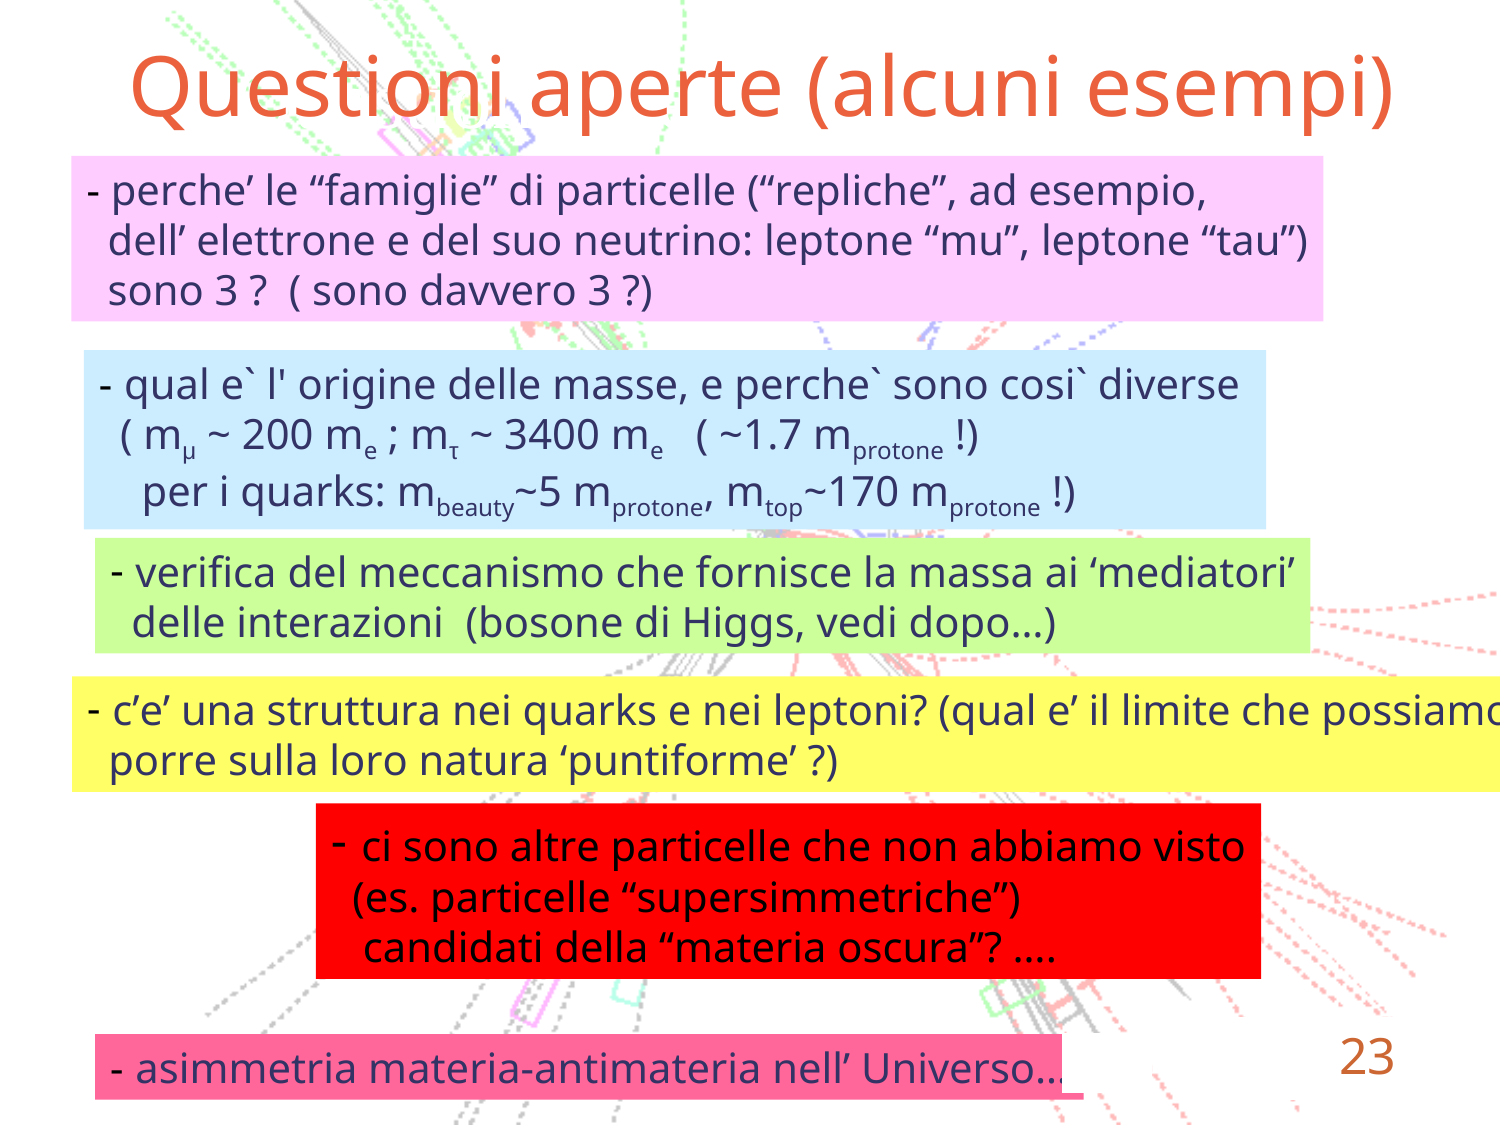

Questioni aperte (alcuni esempi)
# Questioni aperte( alcuni esempi…)
- perche’ le “famiglie” di particelle (“repliche”, ad esempio,
 dell’ elettrone e del suo neutrino: leptone “mu”, leptone “tau”)
 sono 3 ? ( sono davvero 3 ?)
- qual e` l' origine delle masse, e perche` sono cosi` diverse
 ( mμ ~ 200 me ; mτ ~ 3400 me ( ~1.7 mprotone !)
 per i quarks: mbeauty~5 mprotone, mtop~170 mprotone !)
 verifica del meccanismo che fornisce la massa ai ‘mediatori’
 delle interazioni (bosone di Higgs, vedi dopo…)
 c’e’ una struttura nei quarks e nei leptoni? (qual e’ il limite che possiamo
 porre sulla loro natura ‘puntiforme’ ?)
 ci sono altre particelle che non abbiamo visto
 (es. particelle “supersimmetriche”)
 candidati della “materia oscura”? ….
23
- asimmetria materia-antimateria nell’ Universo…